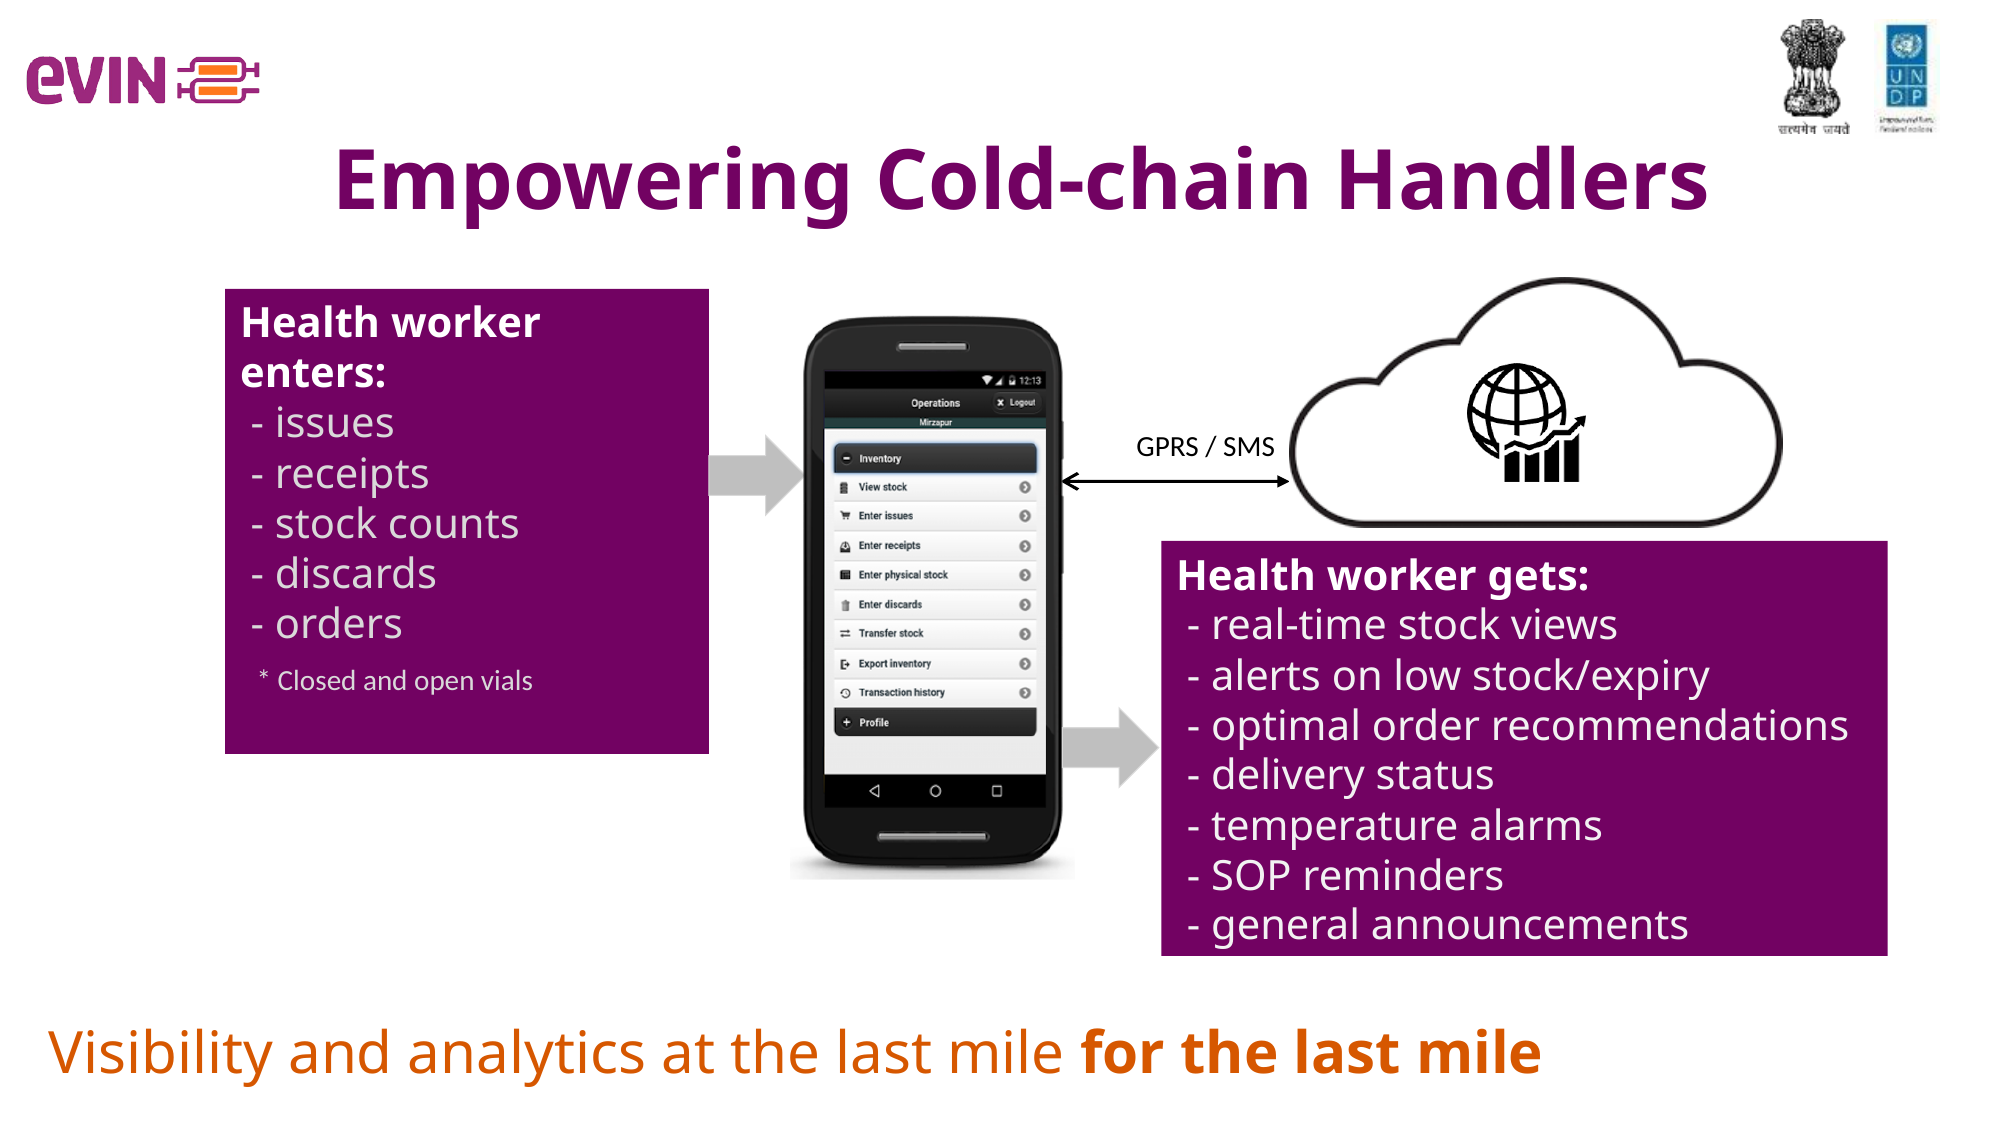

# Empowering Cold-chain Handlers
Health worker enters:
 - issues
 - receipts
 - stock counts
 - discards
 - orders
GPRS / SMS
Health worker gets:
 - real-time stock views
 - alerts on low stock/expiry
 - optimal order recommendations
 - delivery status
 - temperature alarms
 - SOP reminders
 - general announcements
* Closed and open vials
Visibility and analytics at the last mile for the last mile